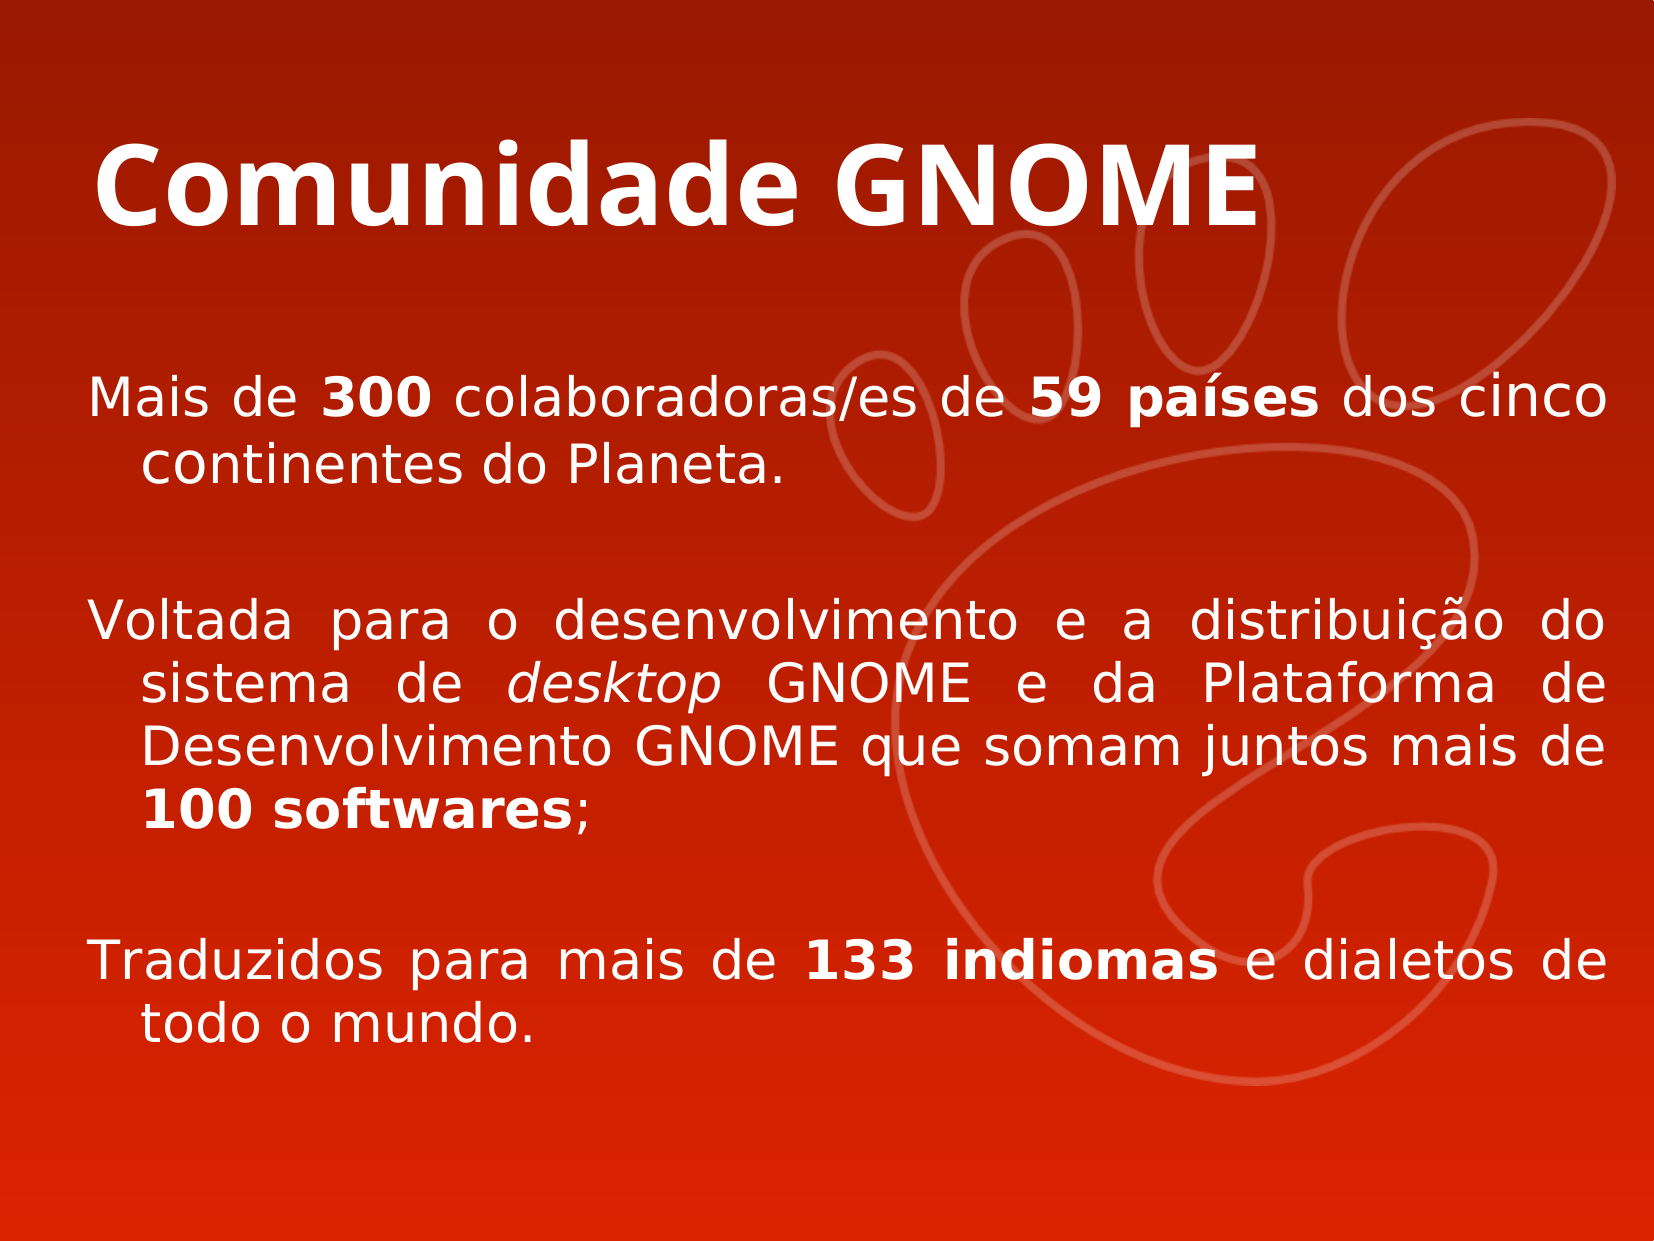

Comunidade GNOME
# Mais de 300 colaboradoras/es de 59 países dos cinco continentes do Planeta.
Voltada para o desenvolvimento e a distribuição do sistema de desktop GNOME e da Plataforma de Desenvolvimento GNOME que somam juntos mais de 100 softwares;
Traduzidos para mais de 133 indiomas e dialetos de todo o mundo.